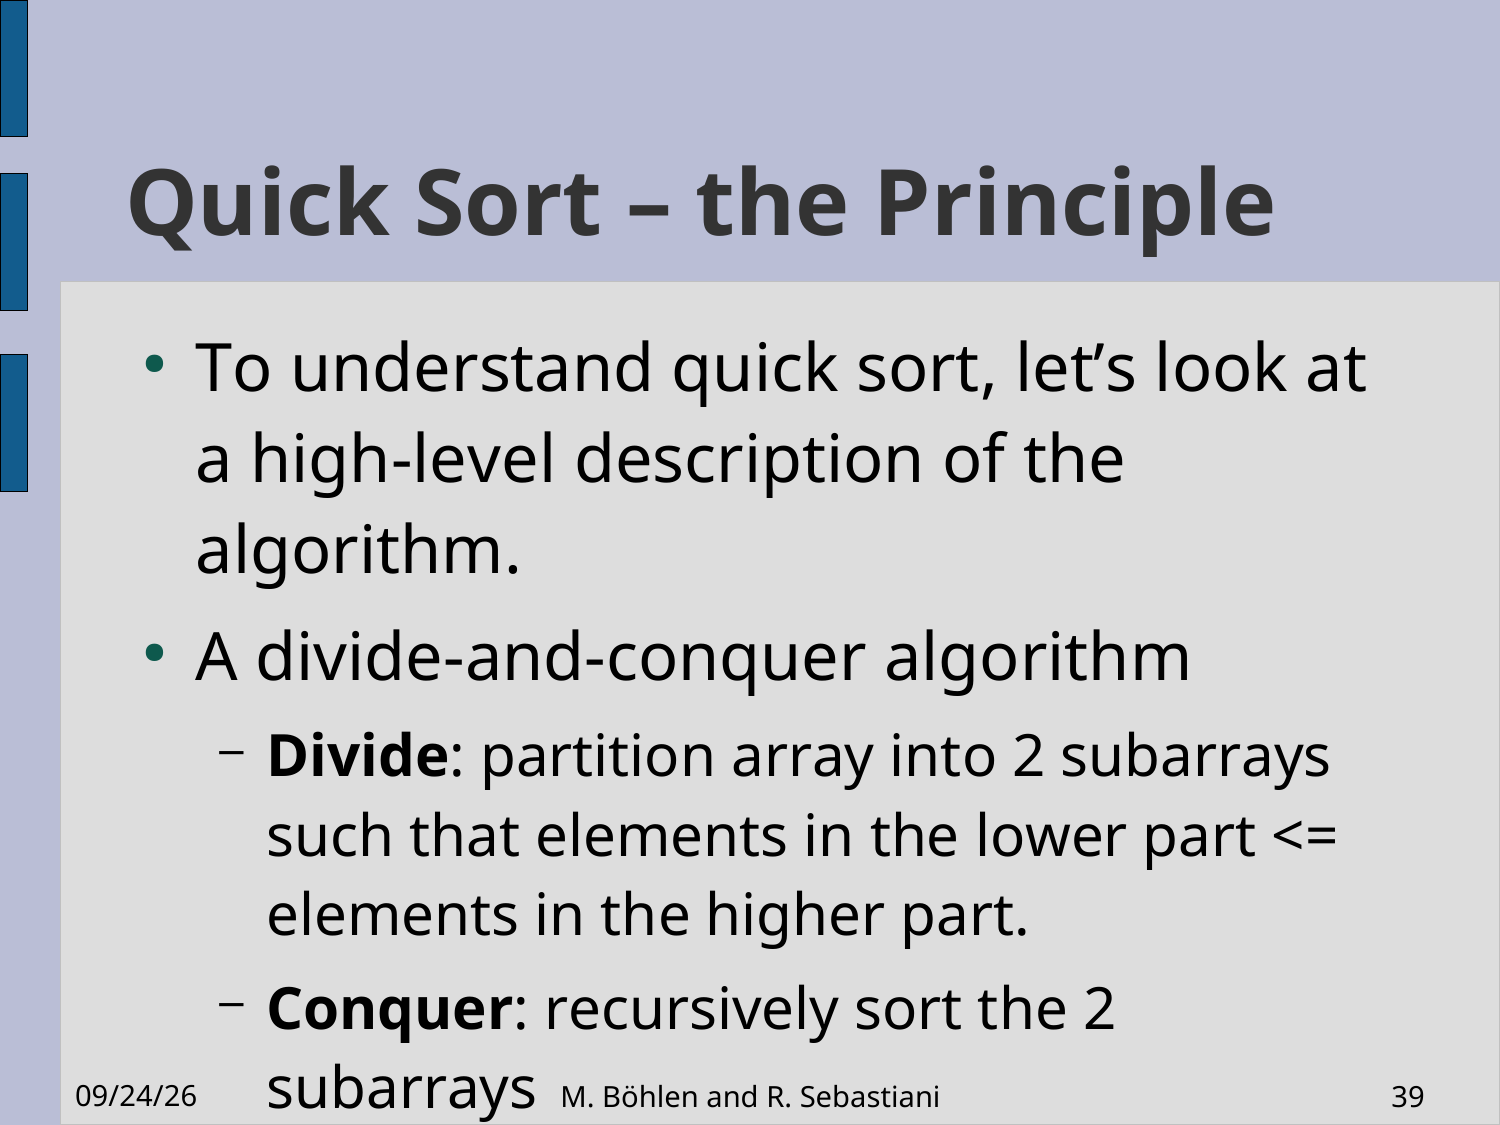

# Quick Sort – the Principle
To understand quick sort, let’s look at a high-level description of the algorithm.
A divide-and-conquer algorithm
Divide: partition array into 2 subarrays such that elements in the lower part <= elements in the higher part.
Conquer: recursively sort the 2 subarrays
Combine: trivial since sorting is done in place
M. Böhlen and R. Sebastiani
39